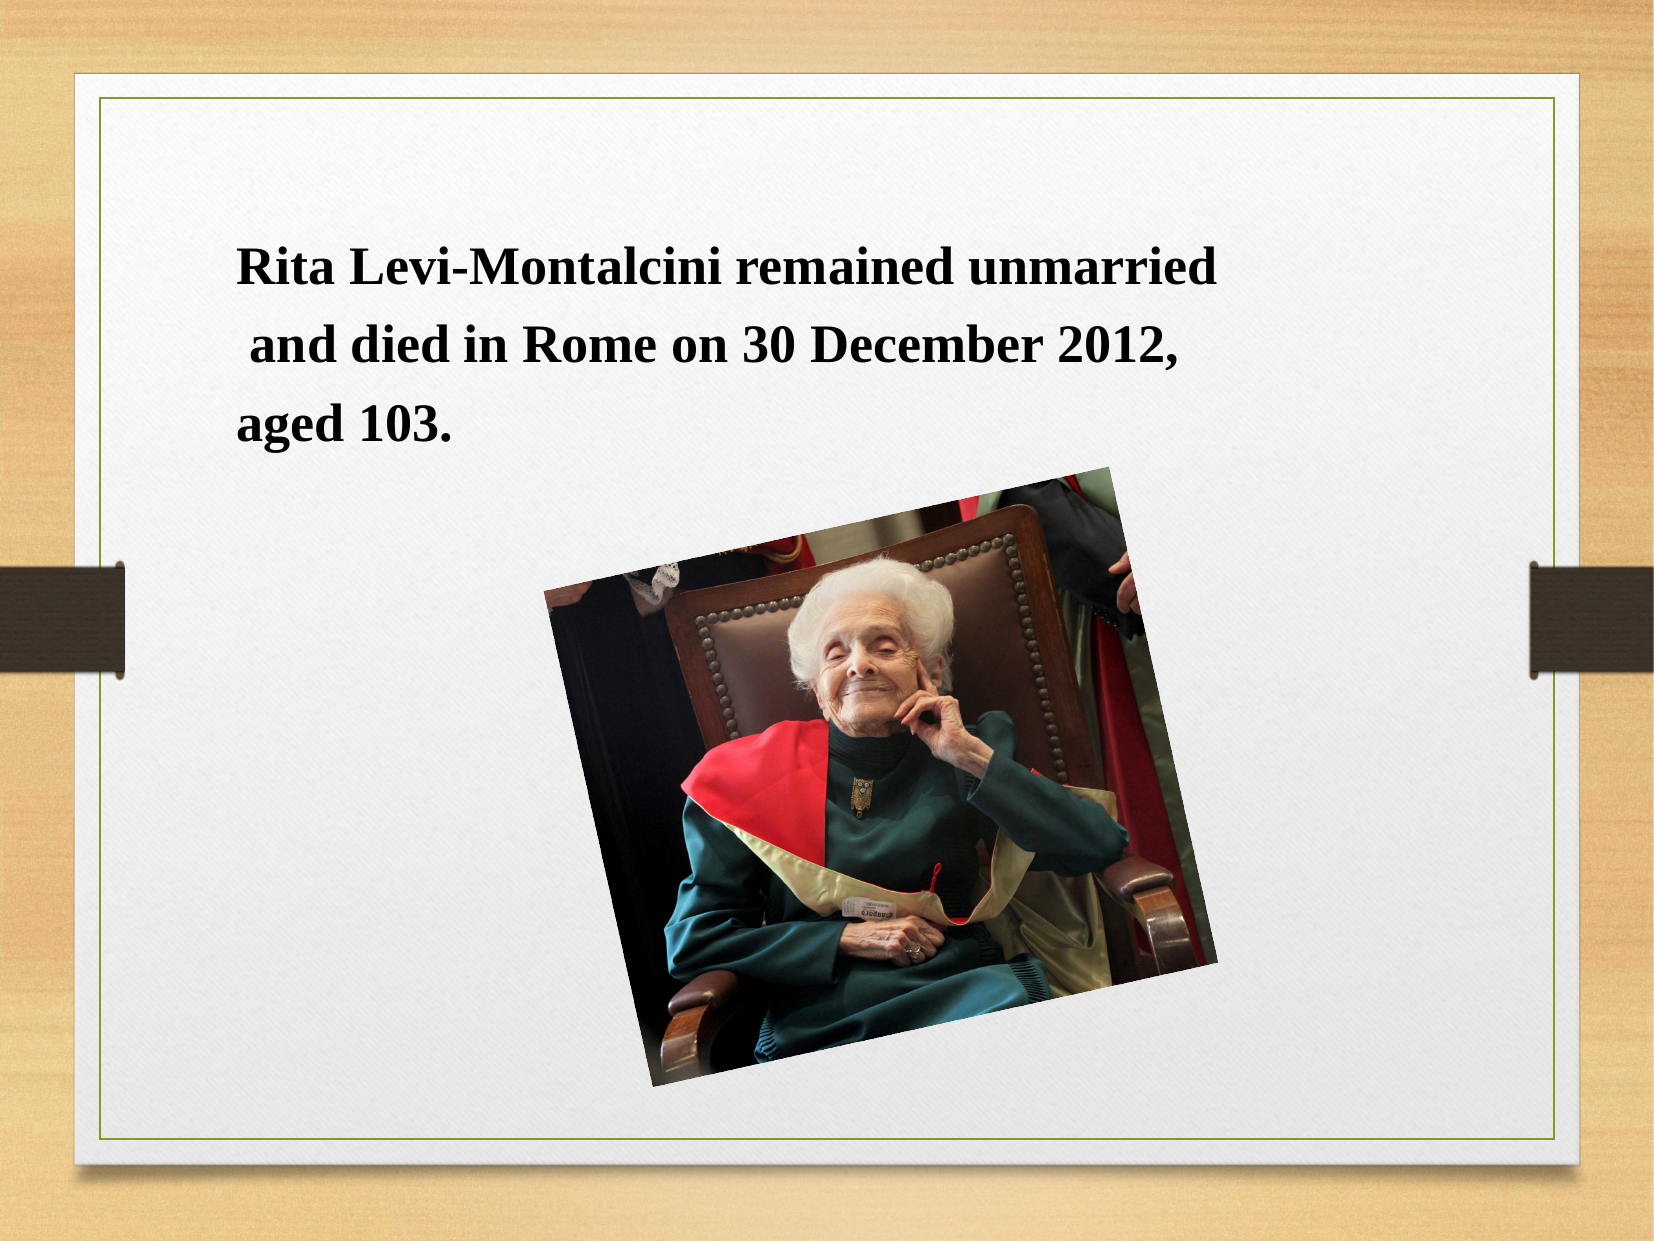

Rita Levi-Montalcini remained unmarried
 and died in Rome on 30 December 2012,
aged 103.